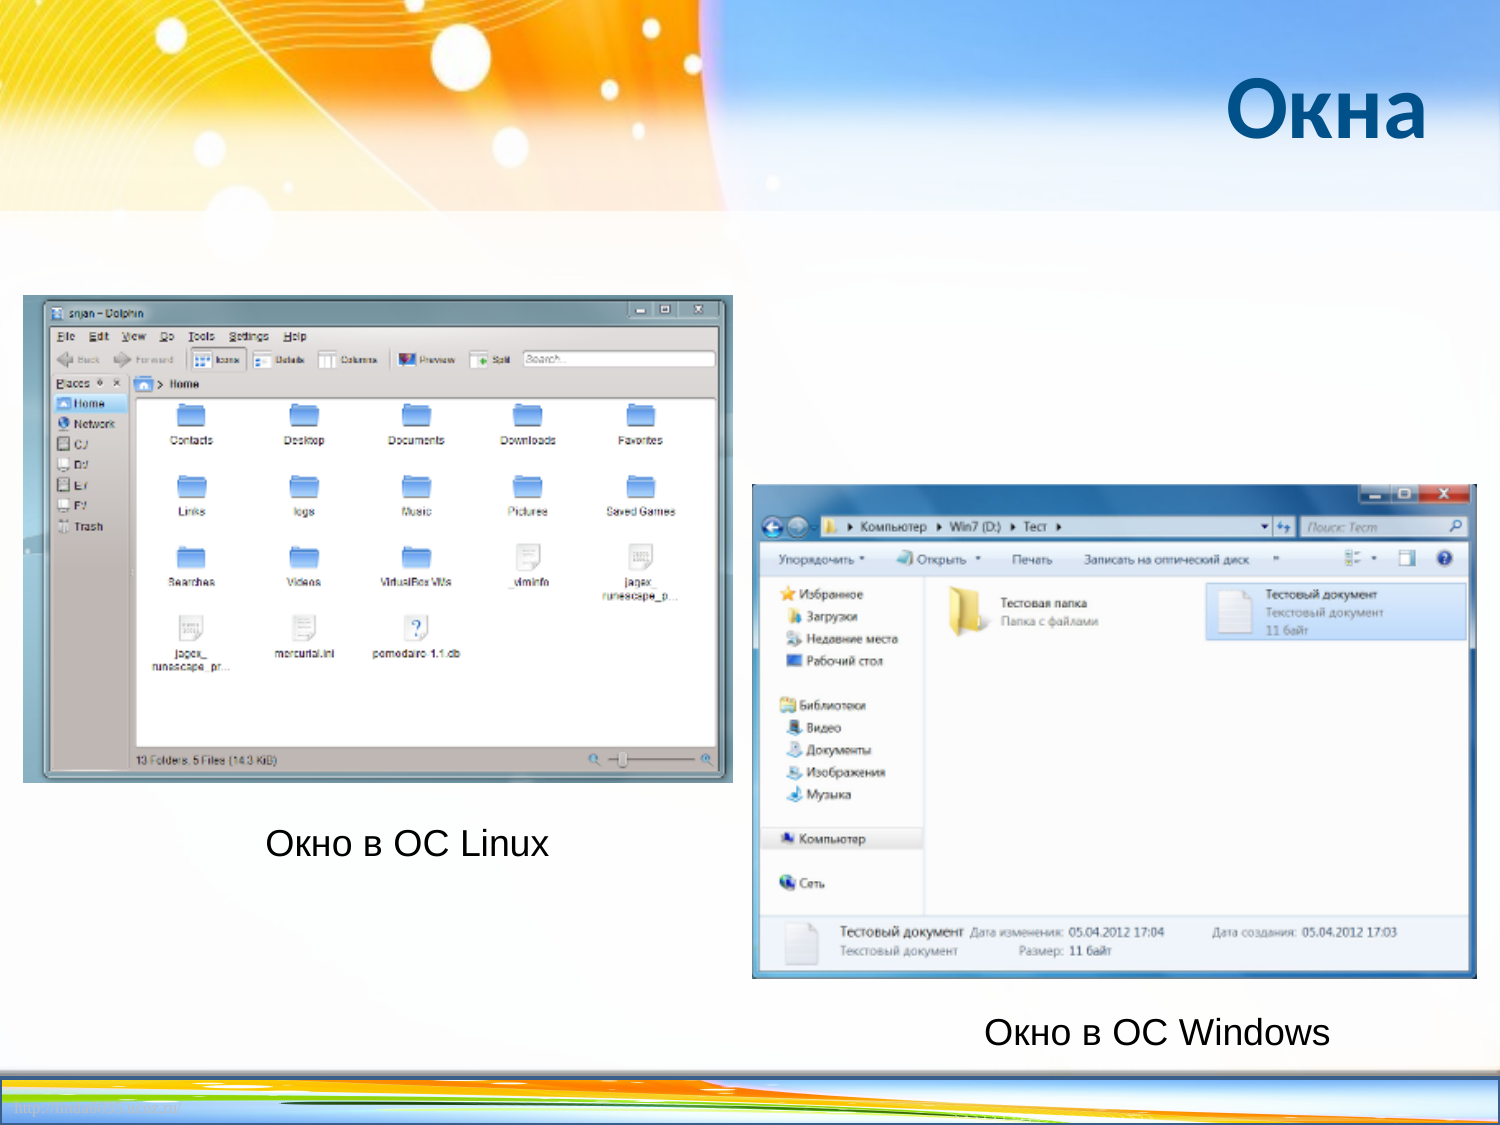

# Окна
Окно в ОС Linux
Окно в ОС Windows